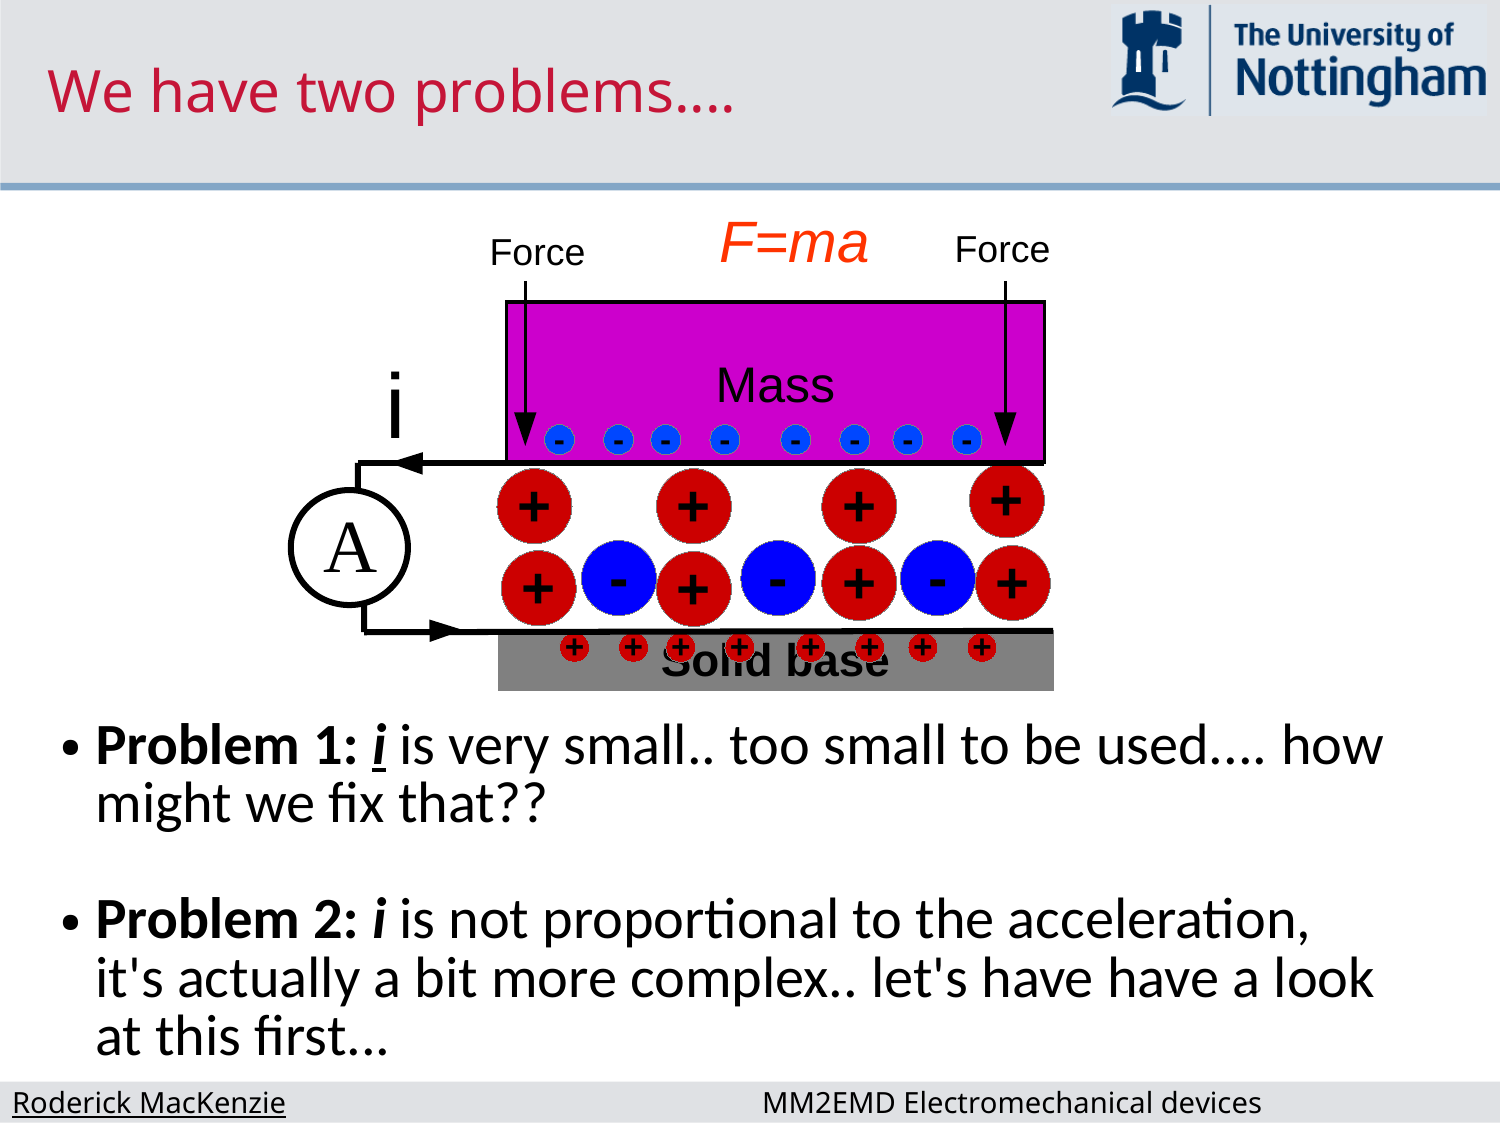

# We have two problems....
F=ma
Force
Force
Mass
i
-
-
-
-
-
-
-
-
+
+
+
+
A
-
-
-
+
+
+
+
Solid base
+
+
+
+
+
+
+
+
Problem 1: i is very small.. too small to be used.... how might we fix that??
Problem 2: i is not proportional to the acceleration, it's actually a bit more complex.. let's have have a look at this first...